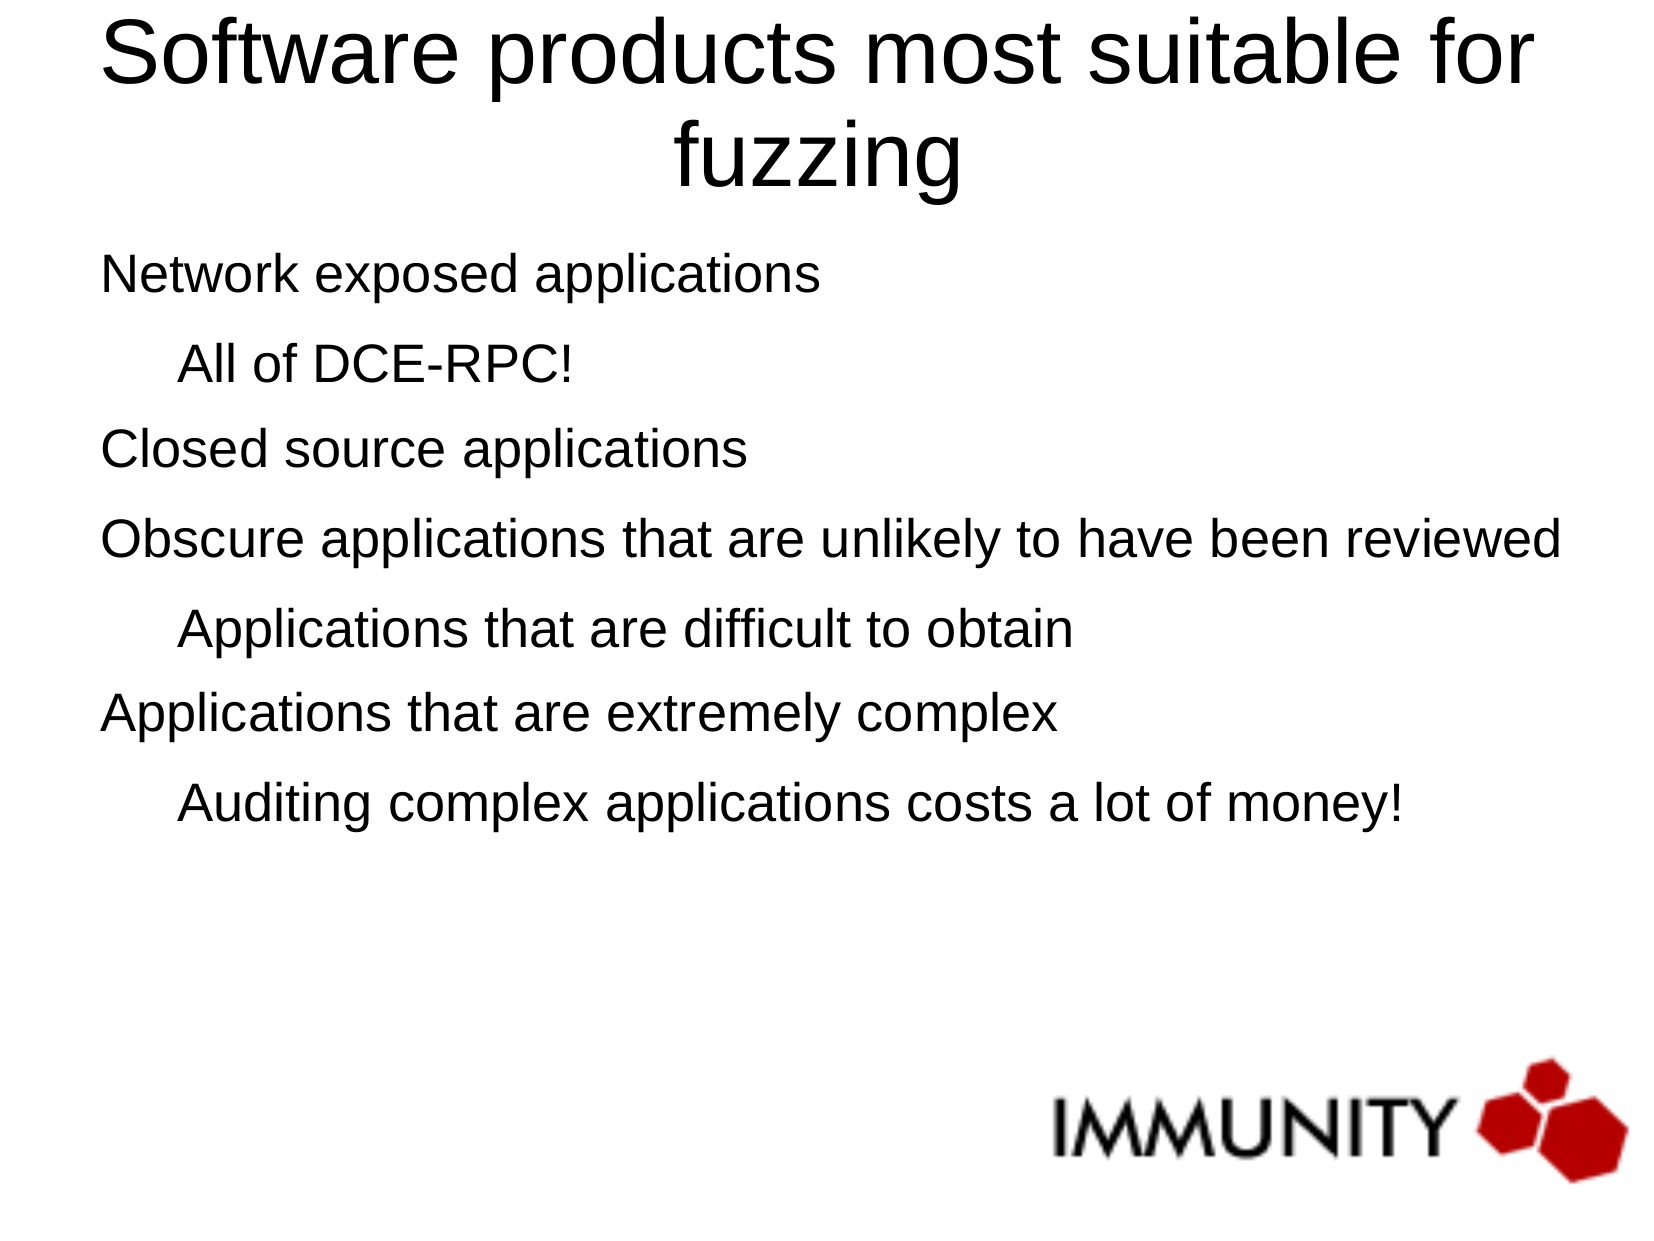

# Software products most suitable for fuzzing
Network exposed applications
All of DCE-RPC!
Closed source applications
Obscure applications that are unlikely to have been reviewed
Applications that are difficult to obtain
Applications that are extremely complex
Auditing complex applications costs a lot of money!